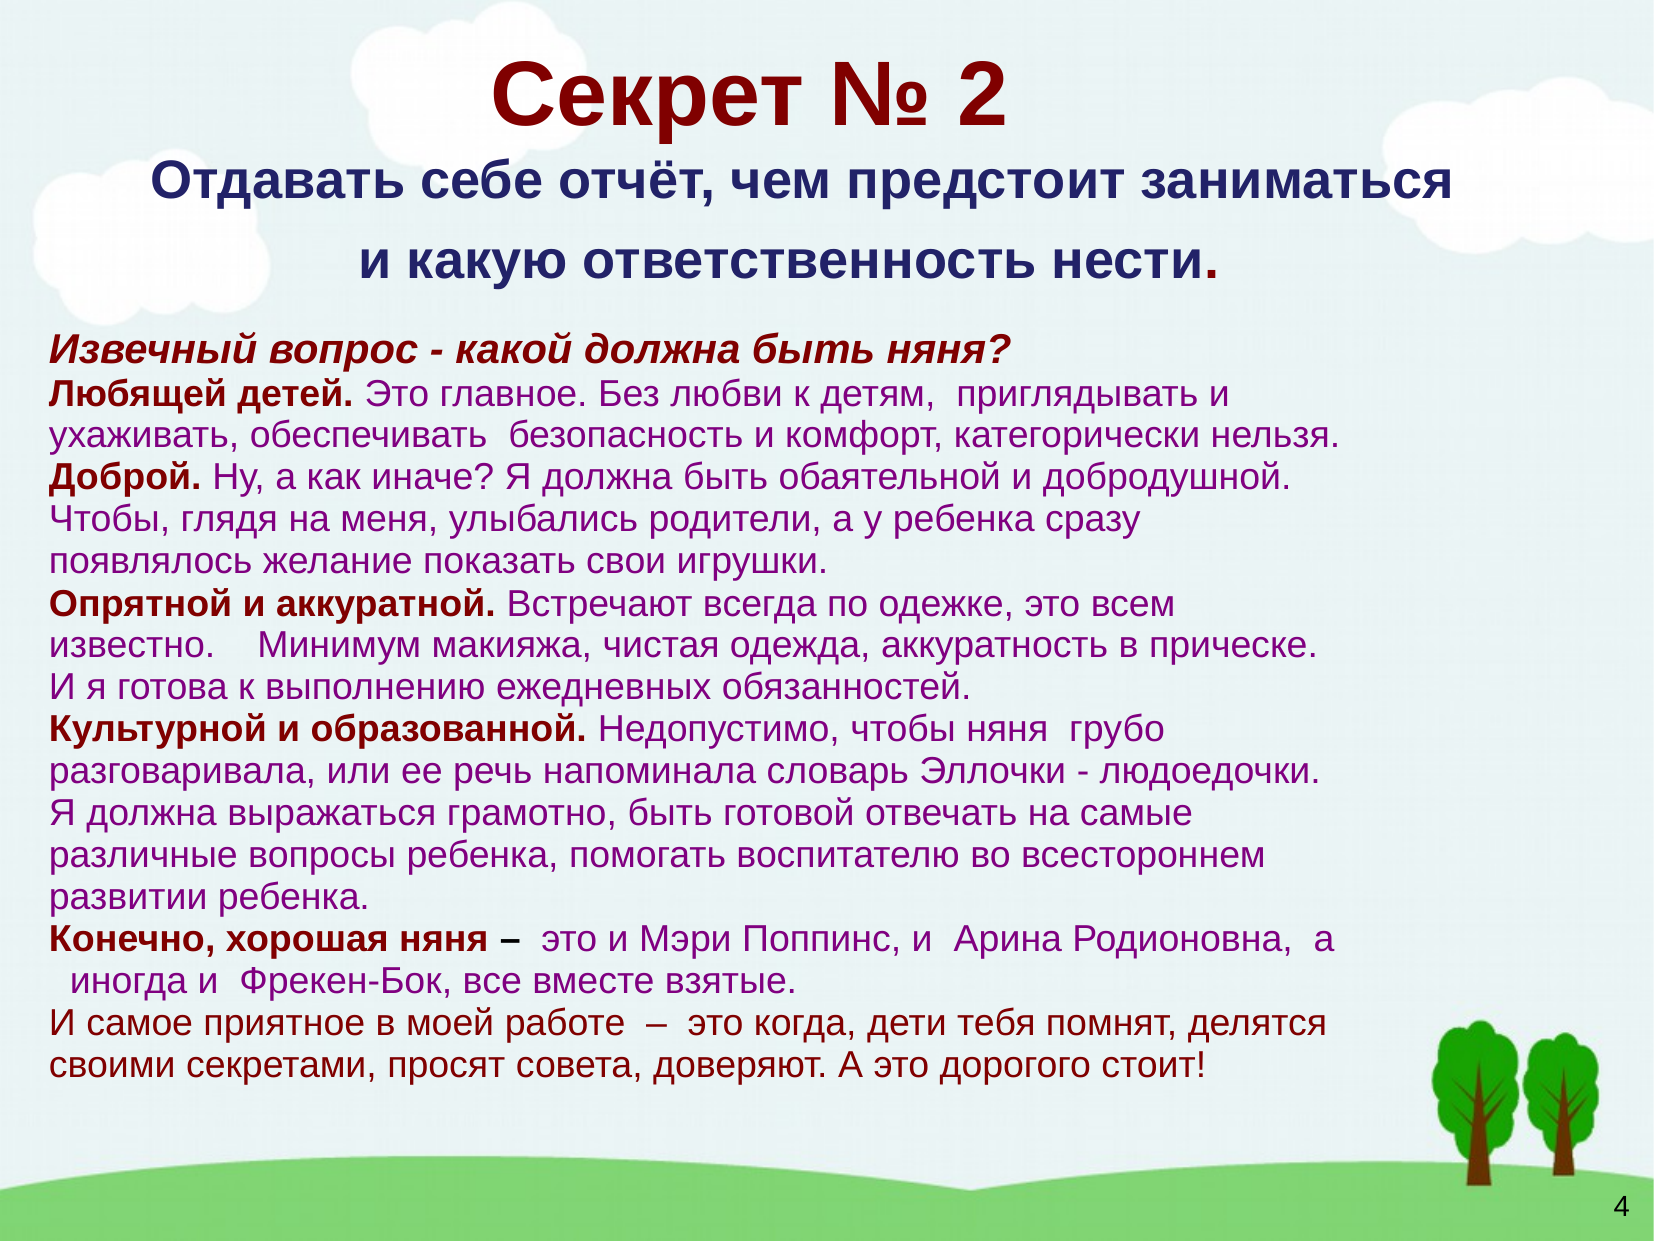

Секрет № 2
 Отдавать себе отчёт, чем предстоит заниматься
 и какую ответственность нести.
Извечный вопрос - какой должна быть няня?
Любящей детей. Это главное. Без любви к детям, приглядывать и ухаживать, обеспечивать безопасность и комфорт, категорически нельзя.
Доброй. Ну, а как иначе? Я должна быть обаятельной и добродушной. Чтобы, глядя на меня, улыбались родители, а у ребенка сразу появлялось желание показать свои игрушки.
Опрятной и аккуратной. Встречают всегда по одежке, это всем известно. Минимум макияжа, чистая одежда, аккуратность в прическе. И я готова к выполнению ежедневных обязанностей.
Культурной и образованной. Недопустимо, чтобы няня грубо разговаривала, или ее речь напоминала словарь Эллочки - людоедочки. Я должна выражаться грамотно, быть готовой отвечать на самые различные вопросы ребенка, помогать воспитателю во всестороннем развитии ребенка.
Конечно, хорошая няня – это и Мэри Поппинс, и Арина Родионовна, а иногда и Фрекен-Бок, все вместе взятые.
И самое приятное в моей работе – это когда, дети тебя помнят, делятся своими секретами, просят совета, доверяют. А это дорогого стоит!
4